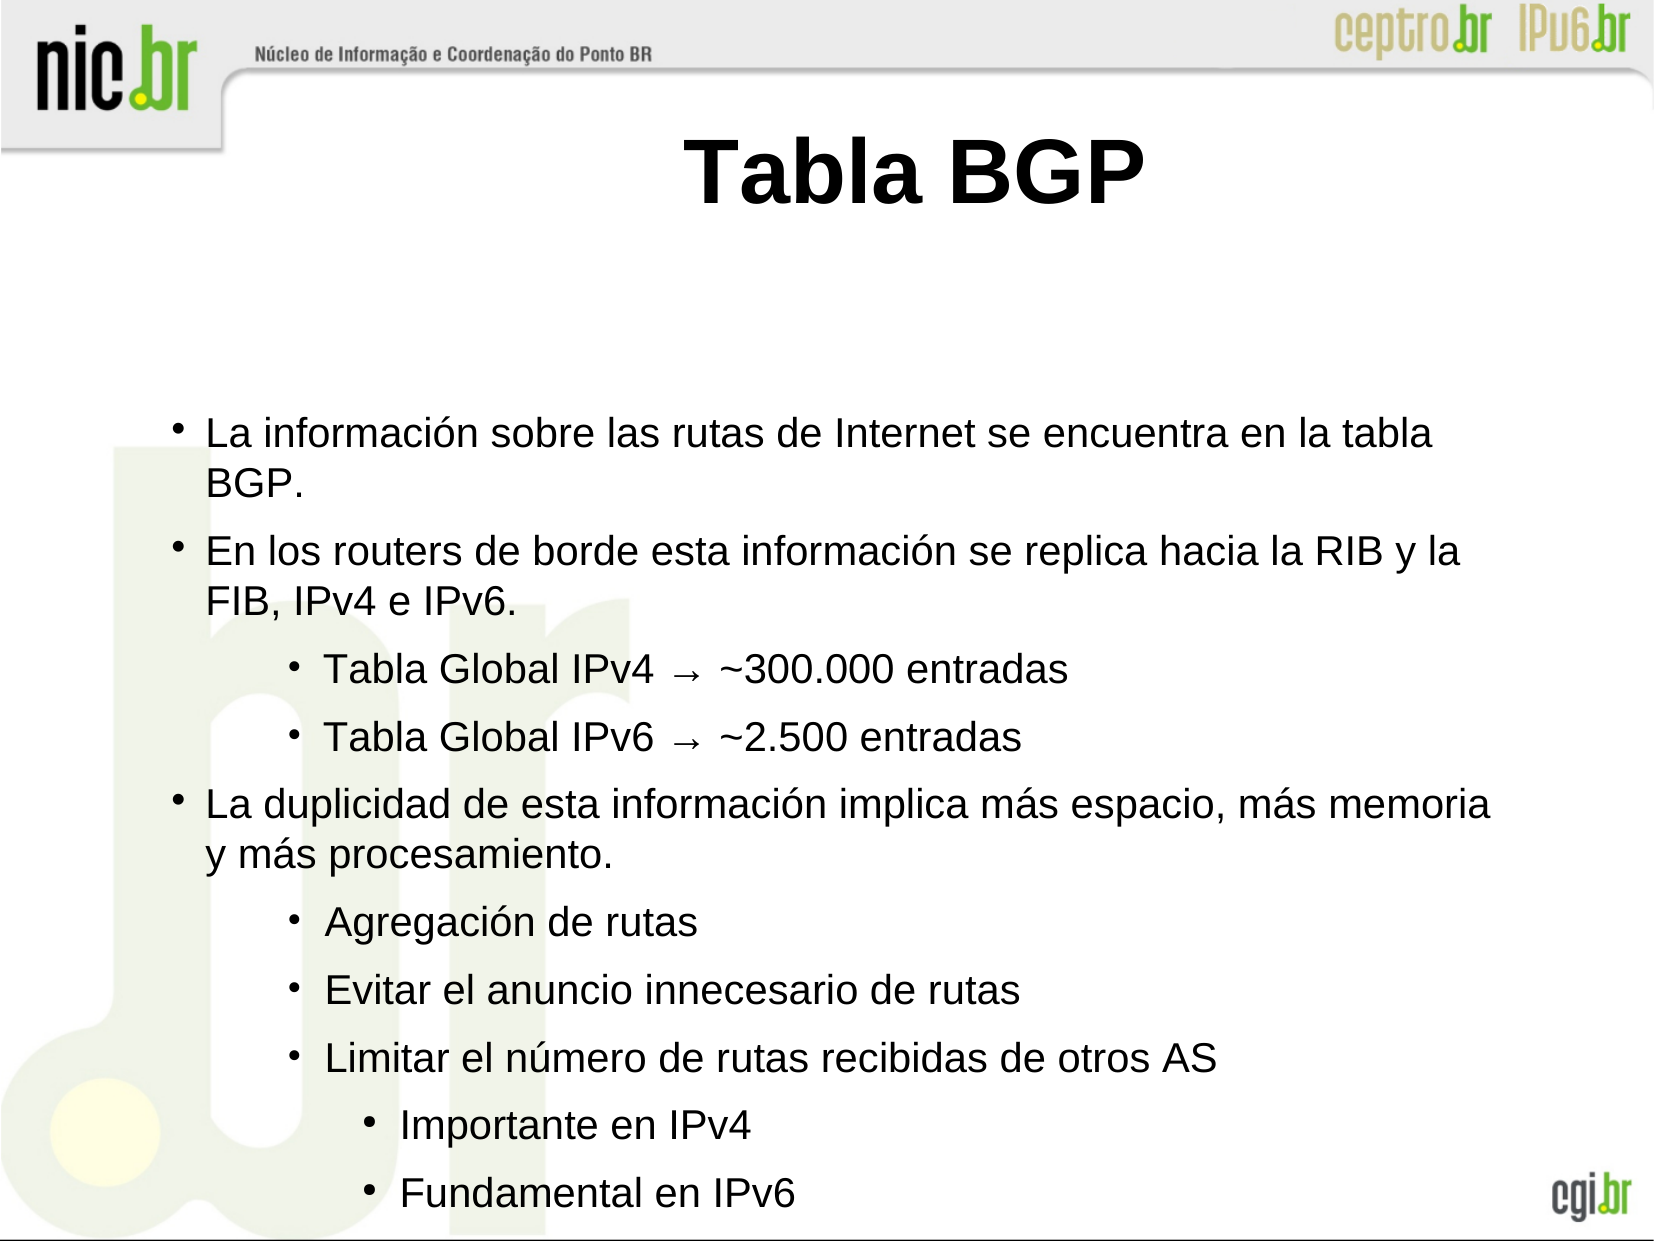

Tabla BGP
La información sobre las rutas de Internet se encuentra en la tabla BGP.
En los routers de borde esta información se replica hacia la RIB y la FIB, IPv4 e IPv6.
Tabla Global IPv4 → ~300.000 entradas
Tabla Global IPv6 → ~2.500 entradas
La duplicidad de esta información implica más espacio, más memoria y más procesamiento.
Agregación de rutas
Evitar el anuncio innecesario de rutas
Limitar el número de rutas recibidas de otros AS
Importante en IPv4
Fundamental en IPv6